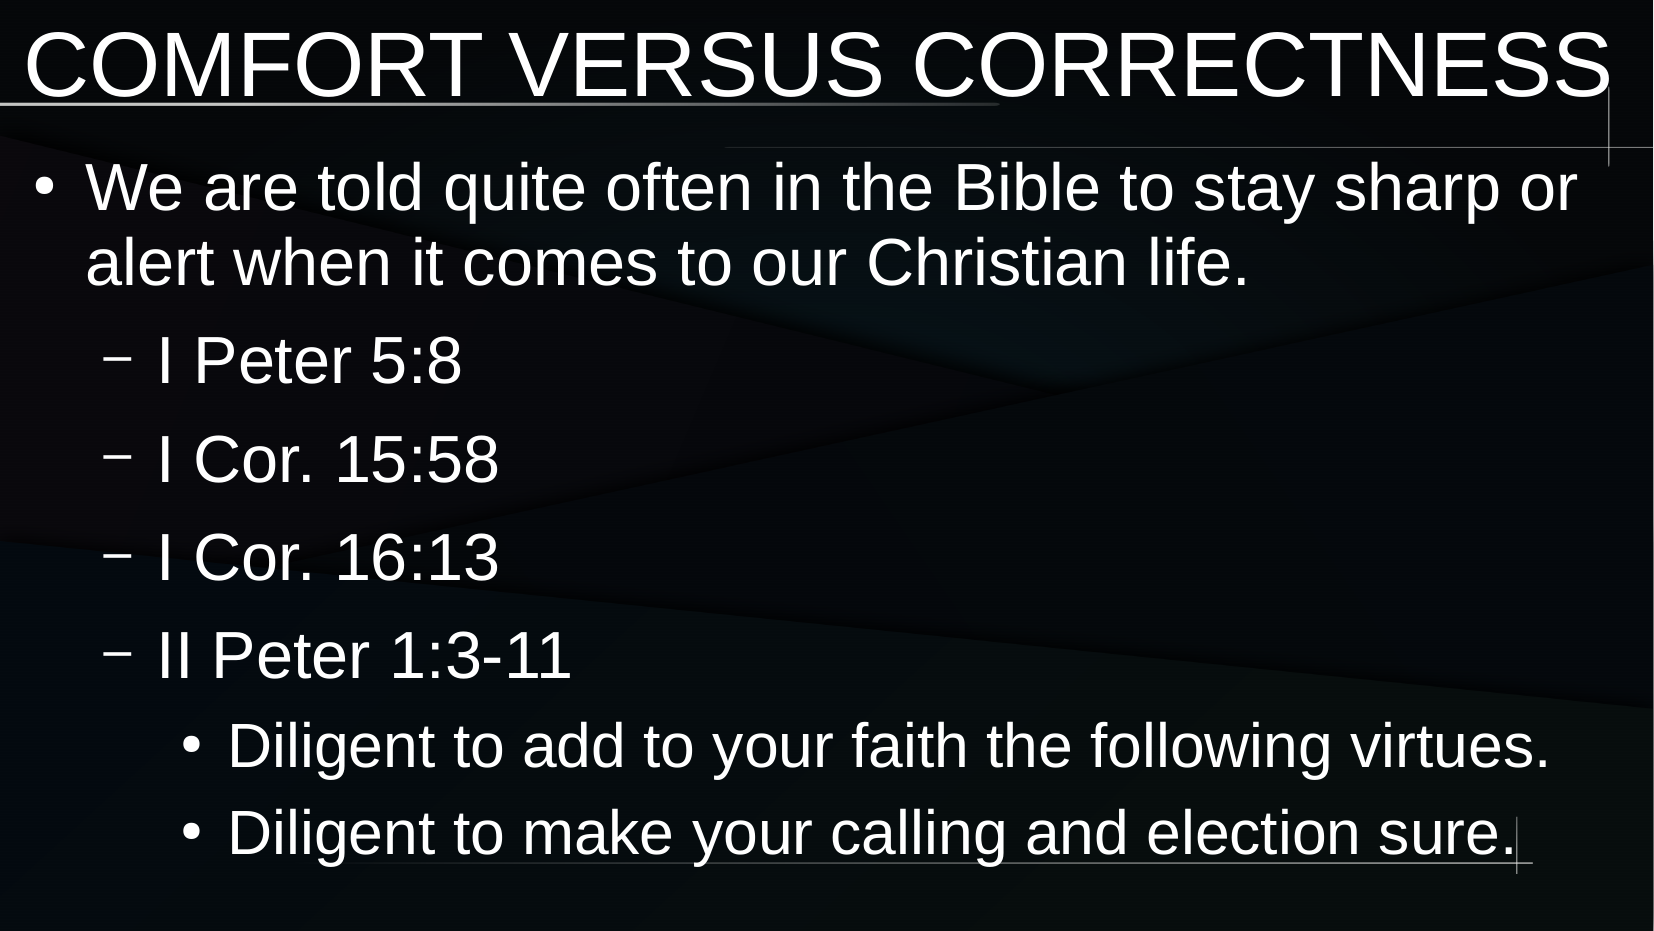

# COMFORT VERSUS CORRECTNESS
We are told quite often in the Bible to stay sharp or alert when it comes to our Christian life.
I Peter 5:8
I Cor. 15:58
I Cor. 16:13
II Peter 1:3-11
Diligent to add to your faith the following virtues.
Diligent to make your calling and election sure.